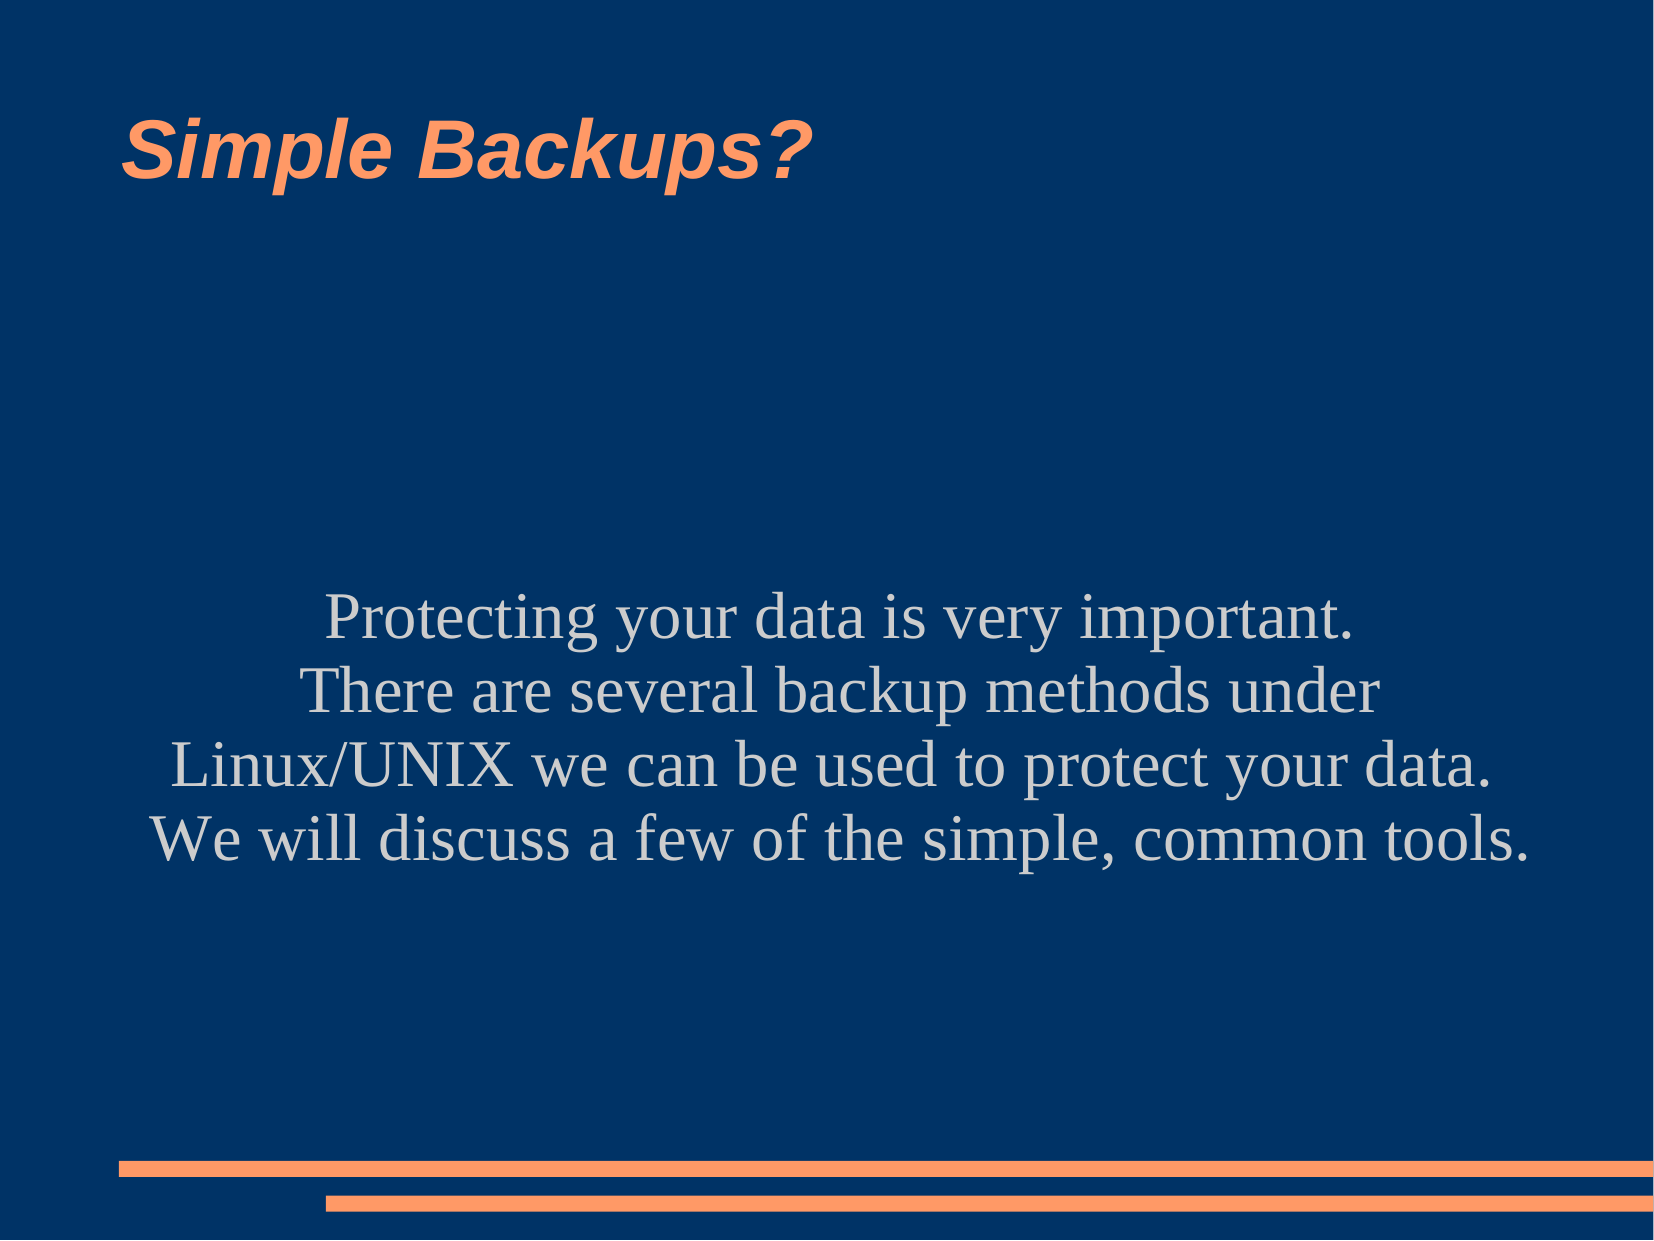

# Simple Backups?
Protecting your data is very important.
There are several backup methods under Linux/UNIX we can be used to protect your data. We will discuss a few of the simple, common tools.